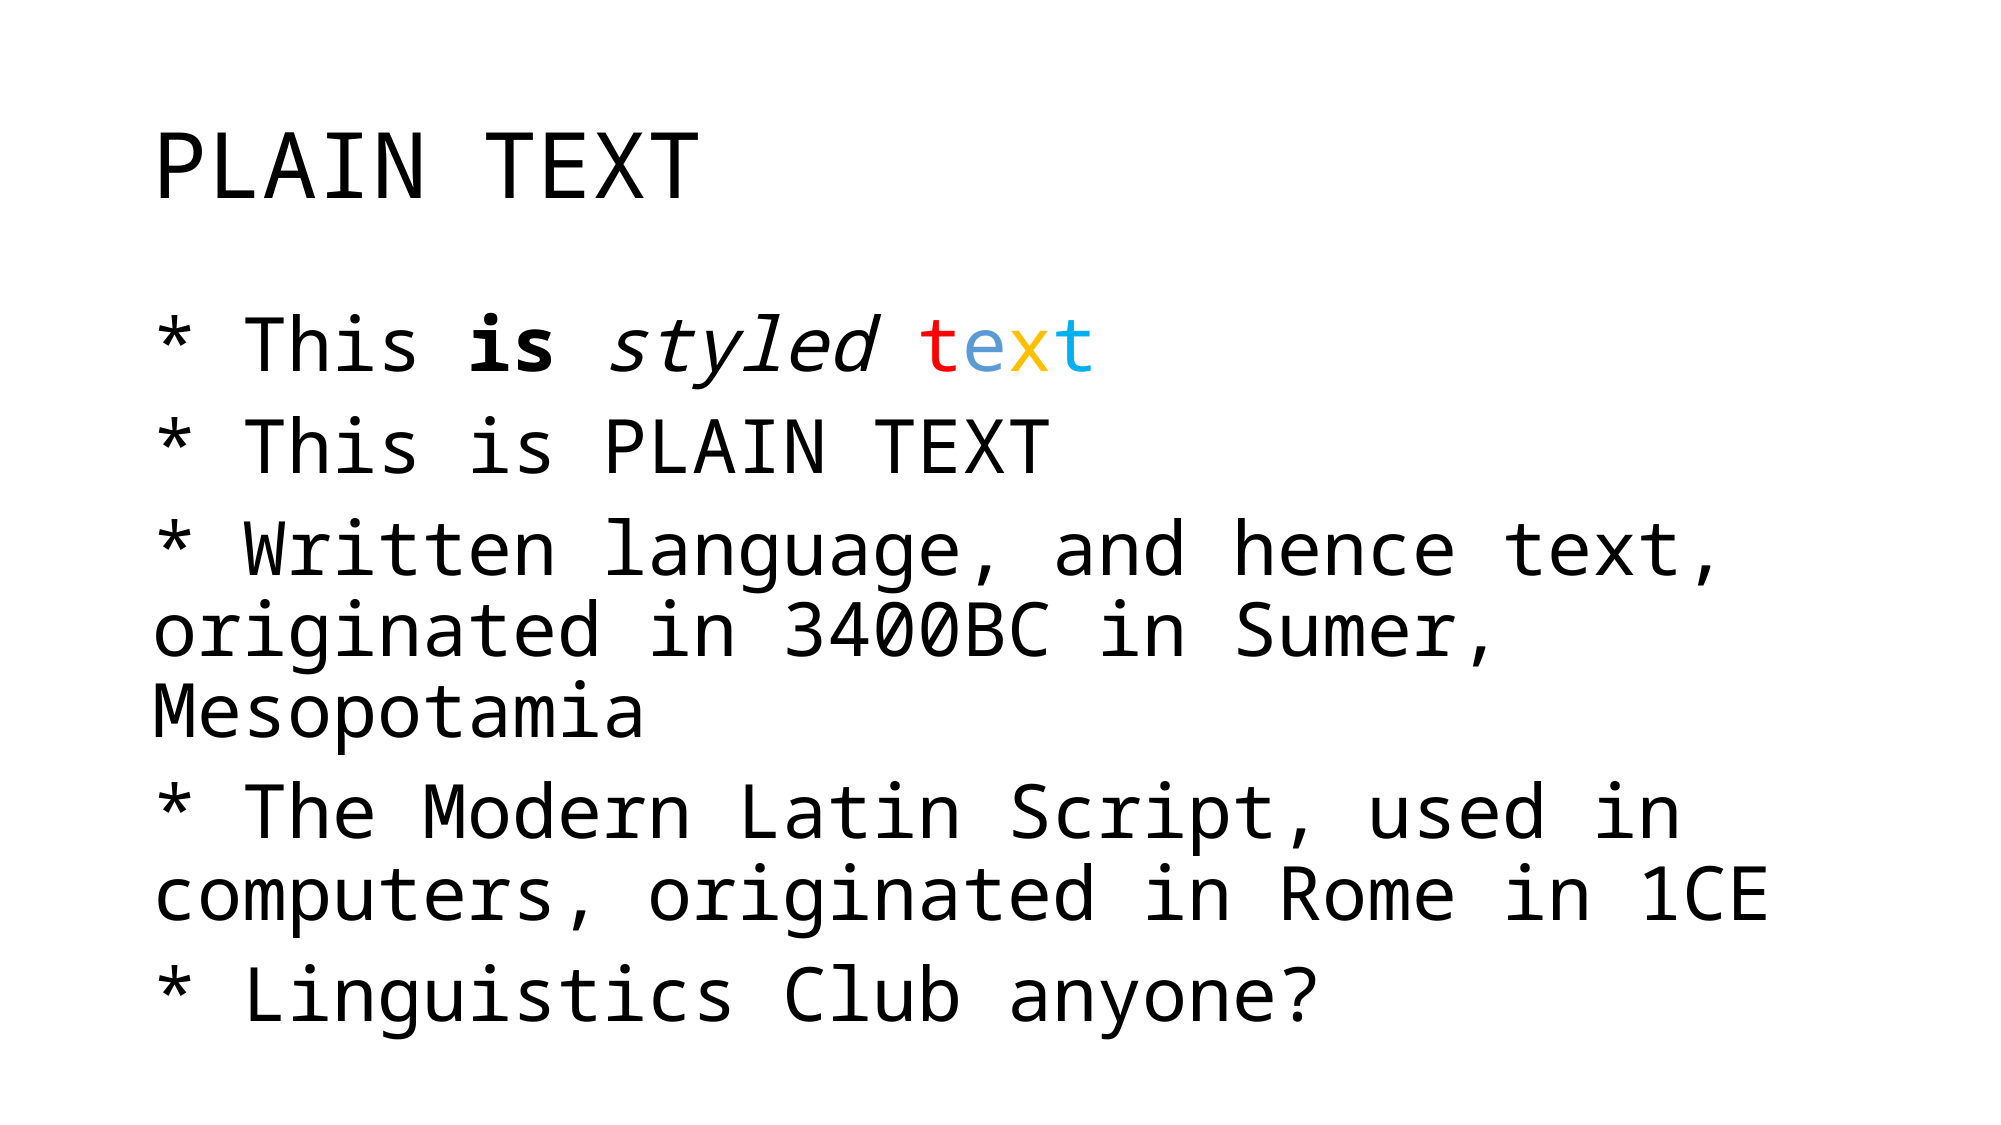

# PLAIN TEXT
* This is styled text
* This is PLAIN TEXT
* Written language, and hence text, originated in 3400BC in Sumer, Mesopotamia
* The Modern Latin Script, used in computers, originated in Rome in 1CE
* Linguistics Club anyone?